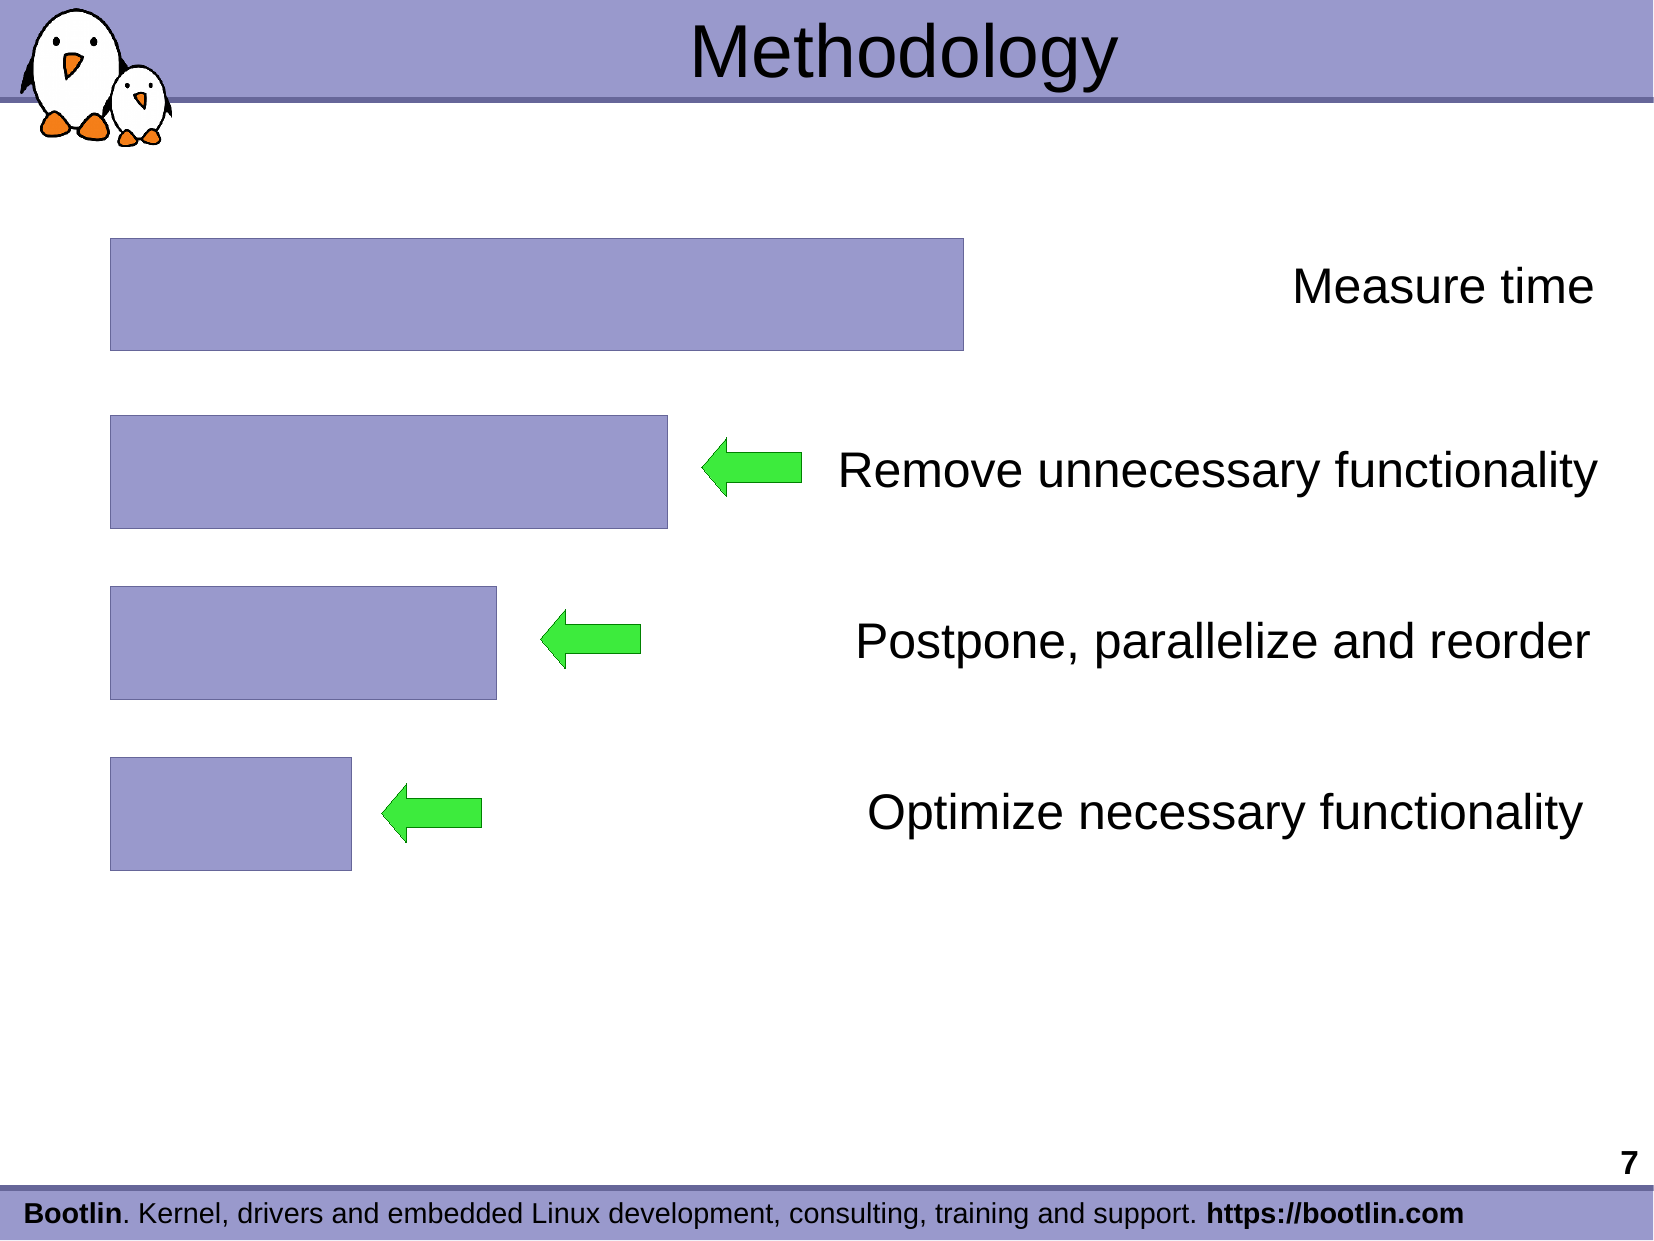

# Methodology
Measure time
Remove unnecessary functionality
Postpone, parallelize and reorder
Optimize necessary functionality